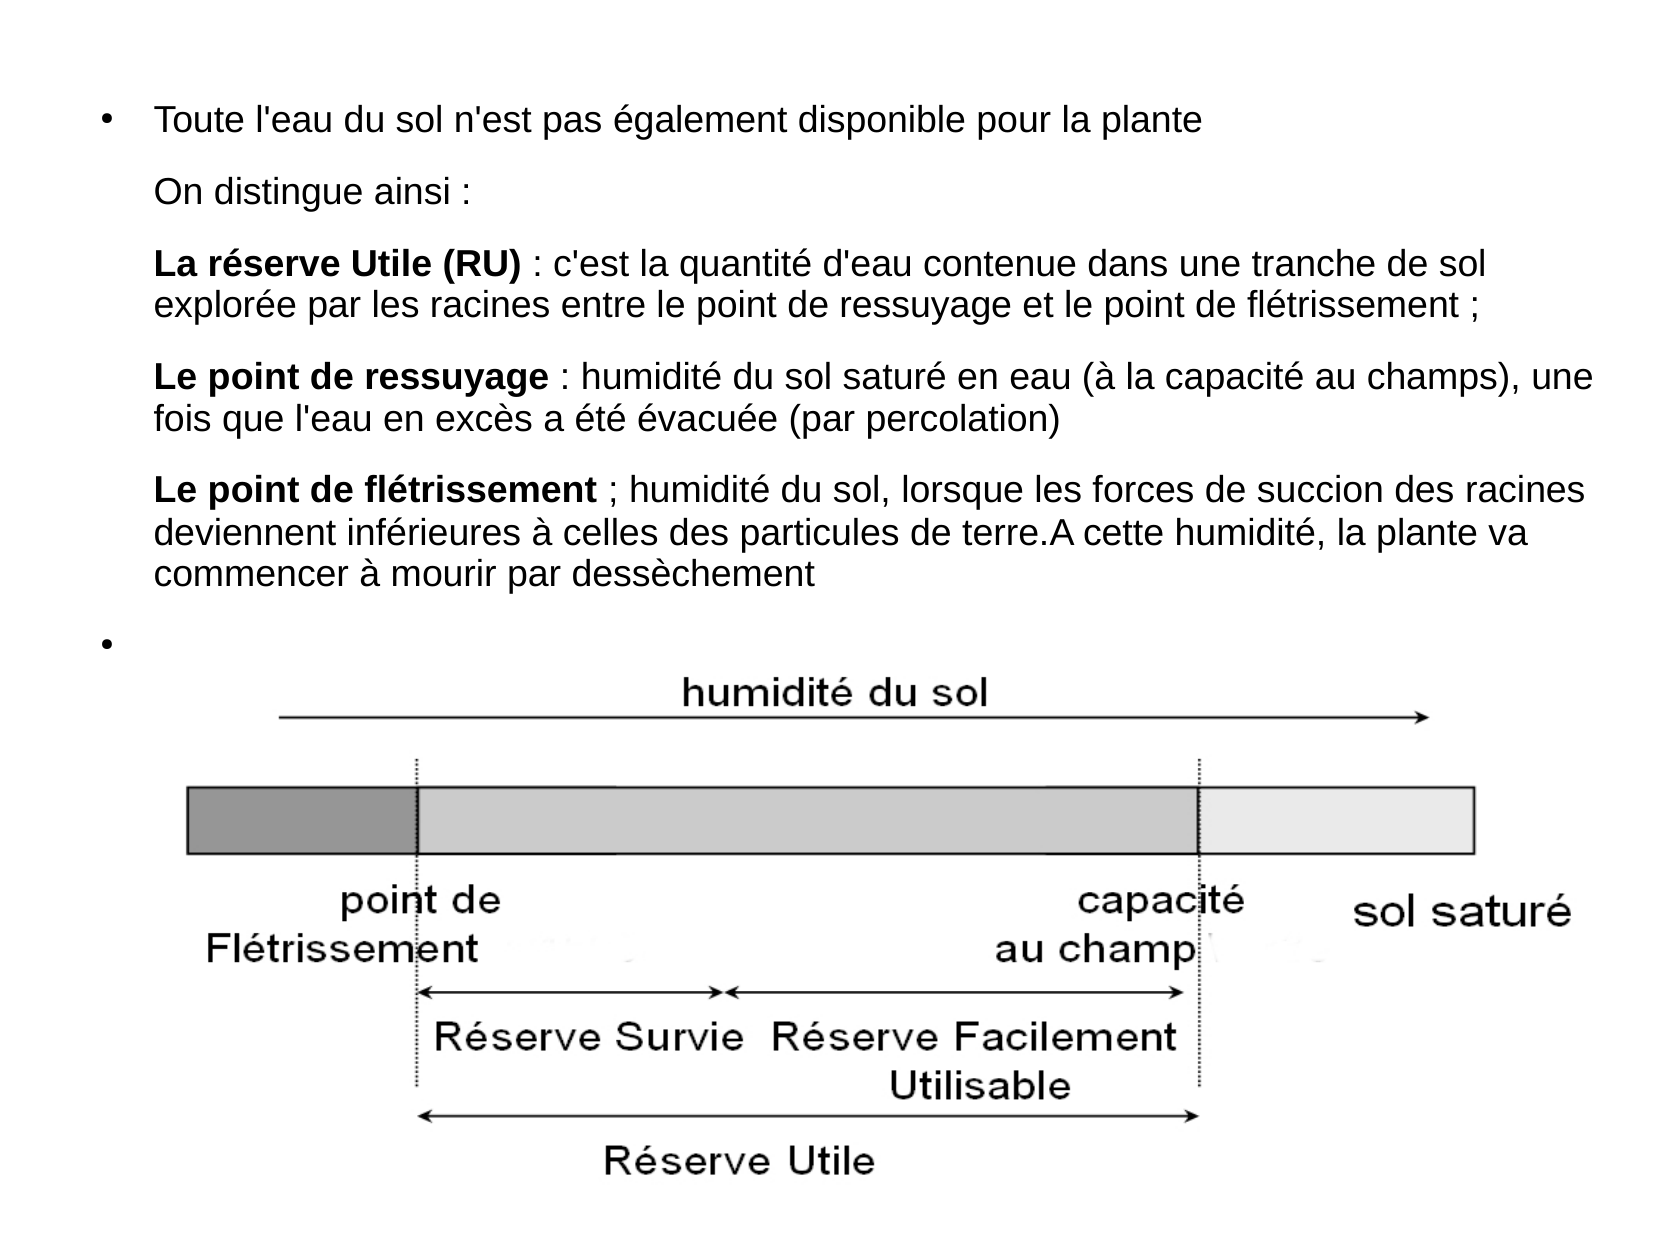

# Toute l'eau du sol n'est pas également disponible pour la plante
On distingue ainsi :
La réserve Utile (RU) : c'est la quantité d'eau contenue dans une tranche de sol explorée par les racines entre le point de ressuyage et le point de flétrissement ;
Le point de ressuyage : humidité du sol saturé en eau (à la capacité au champs), une fois que l'eau en excès a été évacuée (par percolation)
Le point de flétrissement ; humidité du sol, lorsque les forces de succion des racines deviennent inférieures à celles des particules de terre.A cette humidité, la plante va commencer à mourir par dessèchement